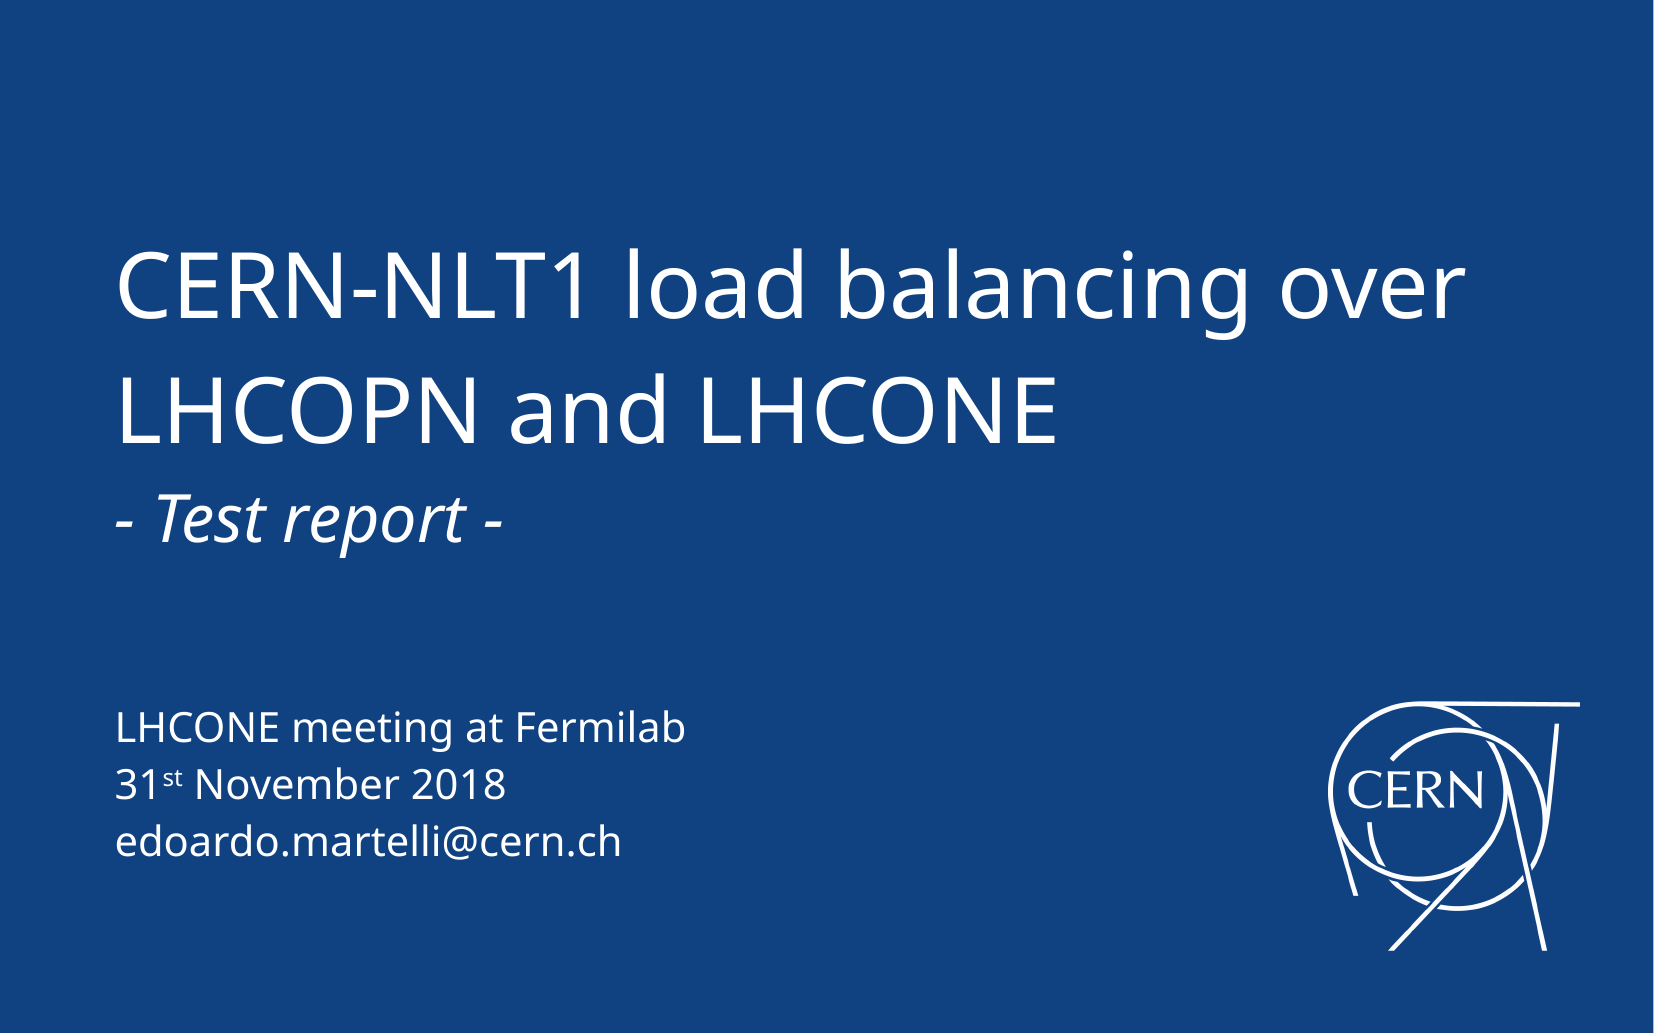

# CERN-NLT1 load balancing over LHCOPN and LHCONE - Test report - LHCONE meeting at Fermilab 31st November 2018 edoardo.martelli@cern.ch